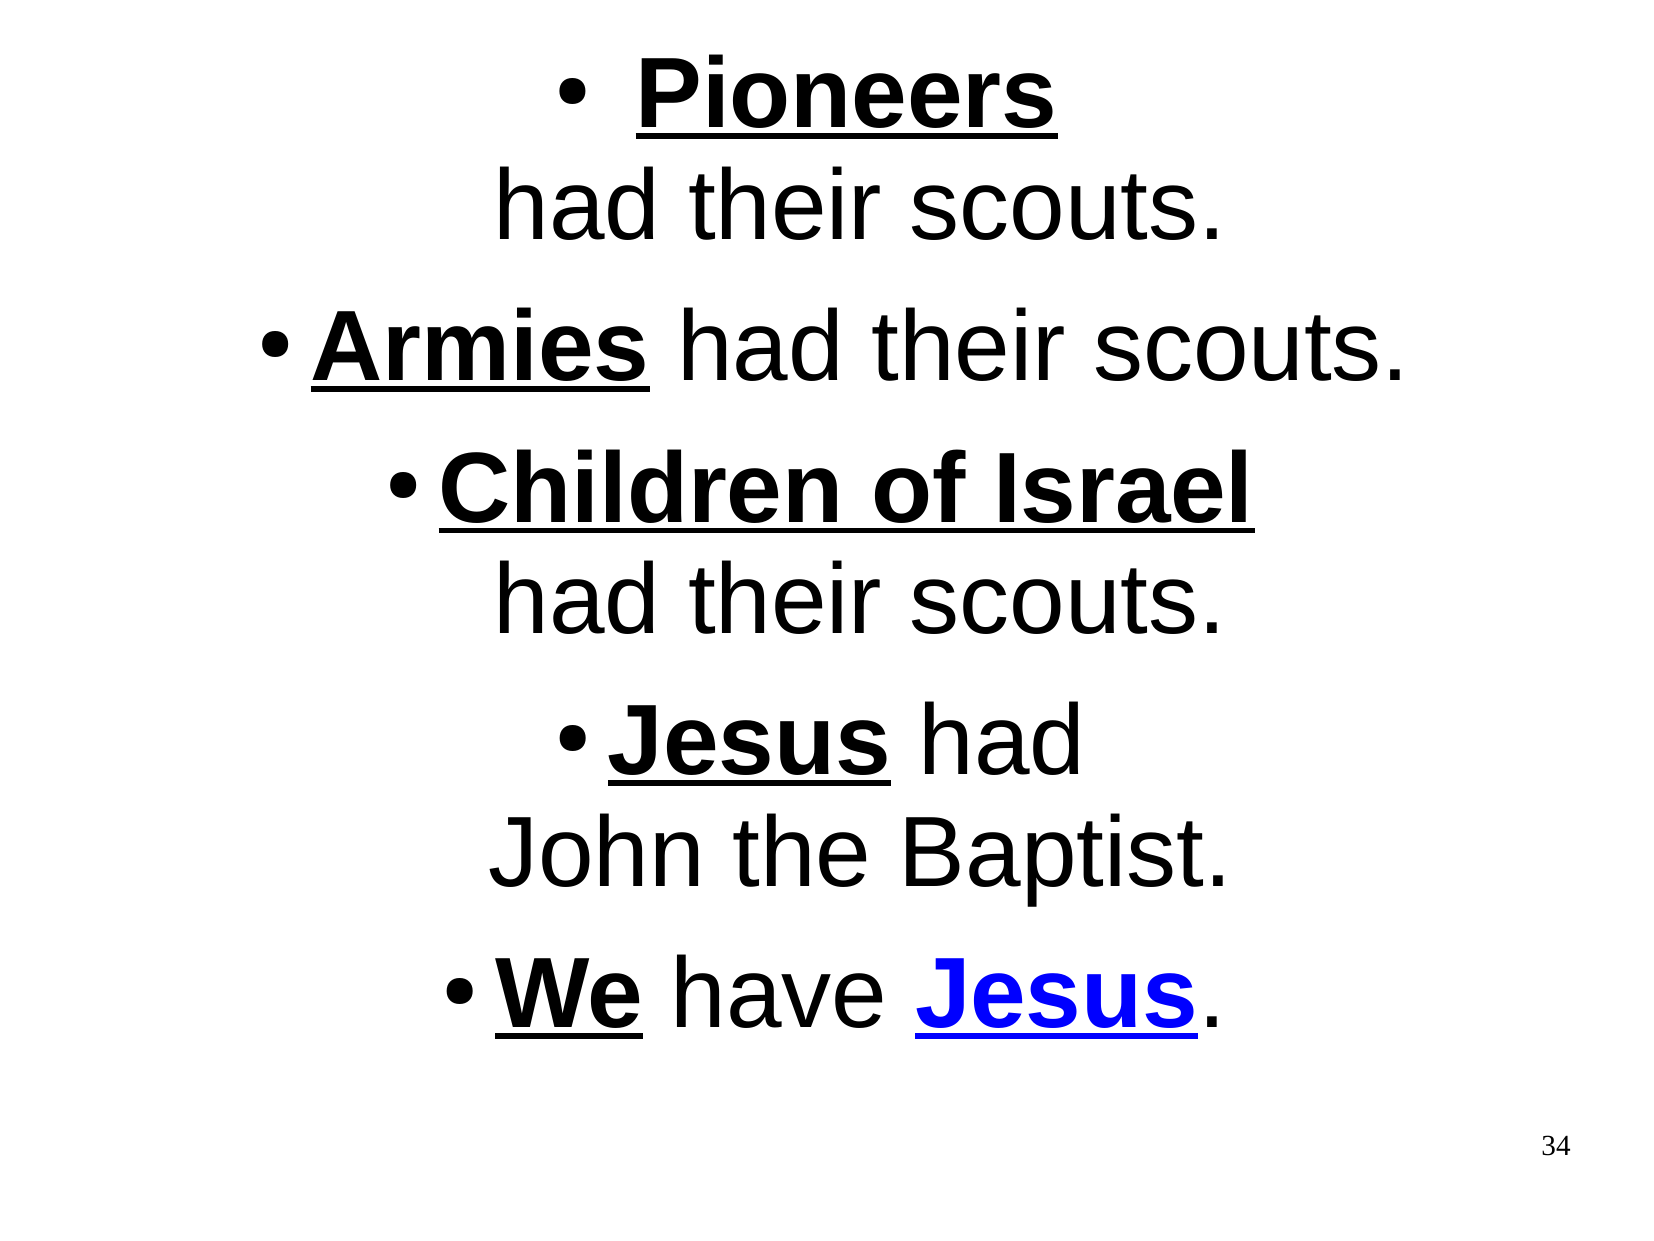

# Pioneers had their scouts.
Armies had their scouts.
Children of Israel
had their scouts.
Jesus had
John the Baptist.
We have Jesus.
34